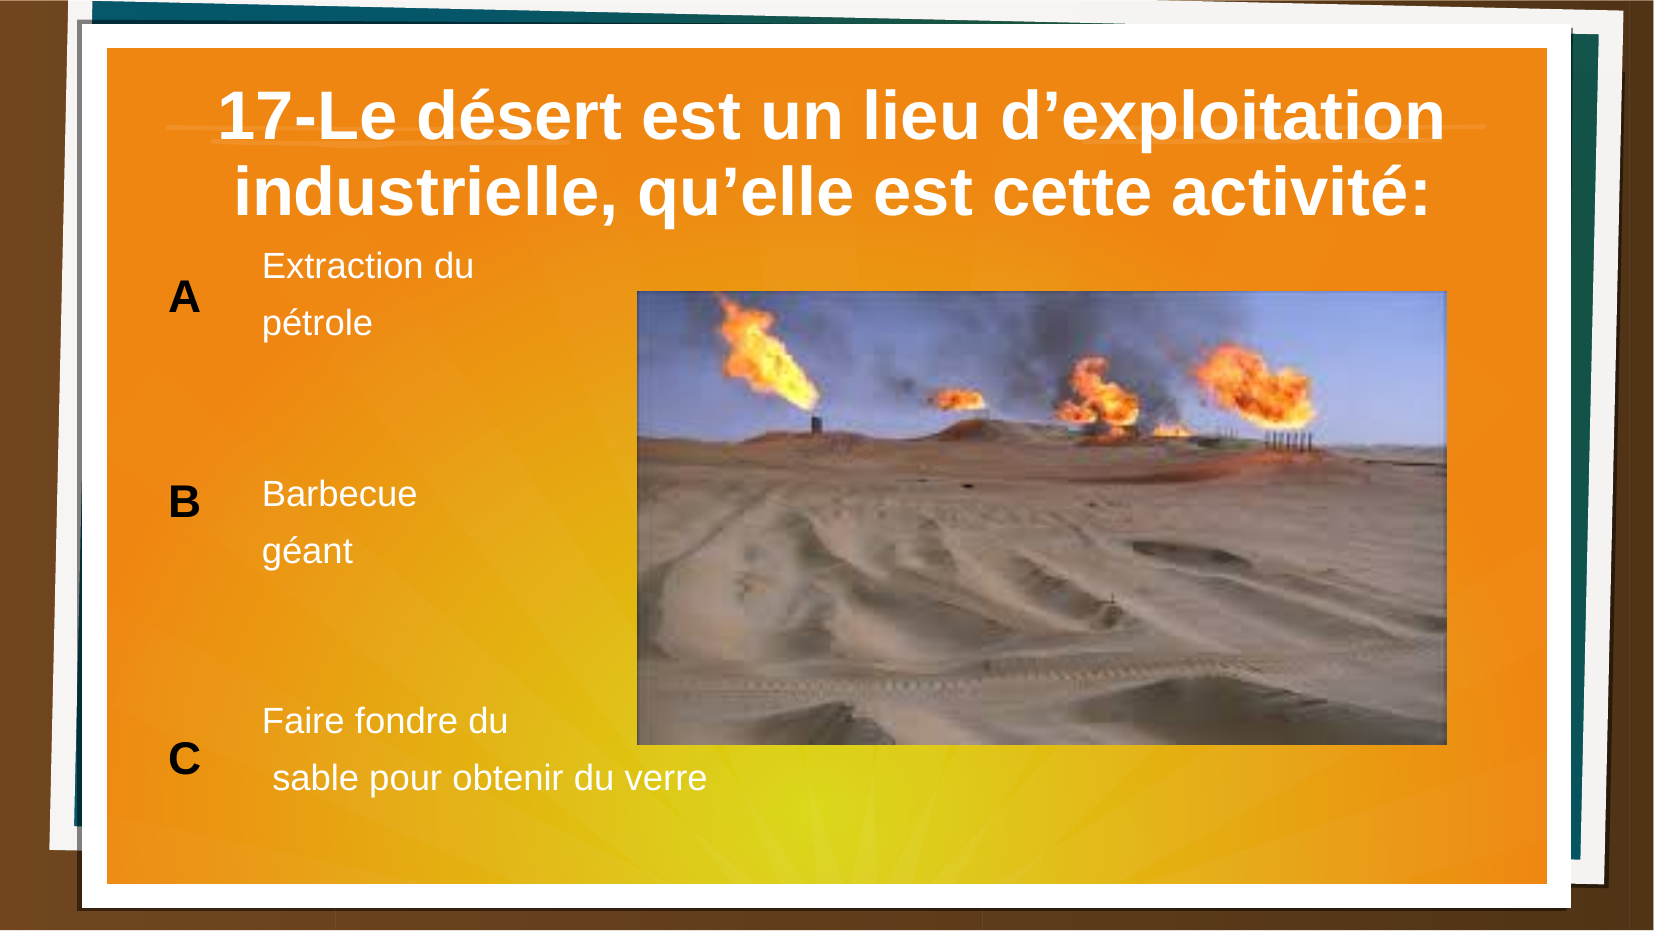

# 17-Le désert est un lieu d’exploitation industrielle, qu’elle est cette activité:
Extraction du
pétrole
Barbecue
géant
Faire fondre du
 sable pour obtenir du verre
A			B				C